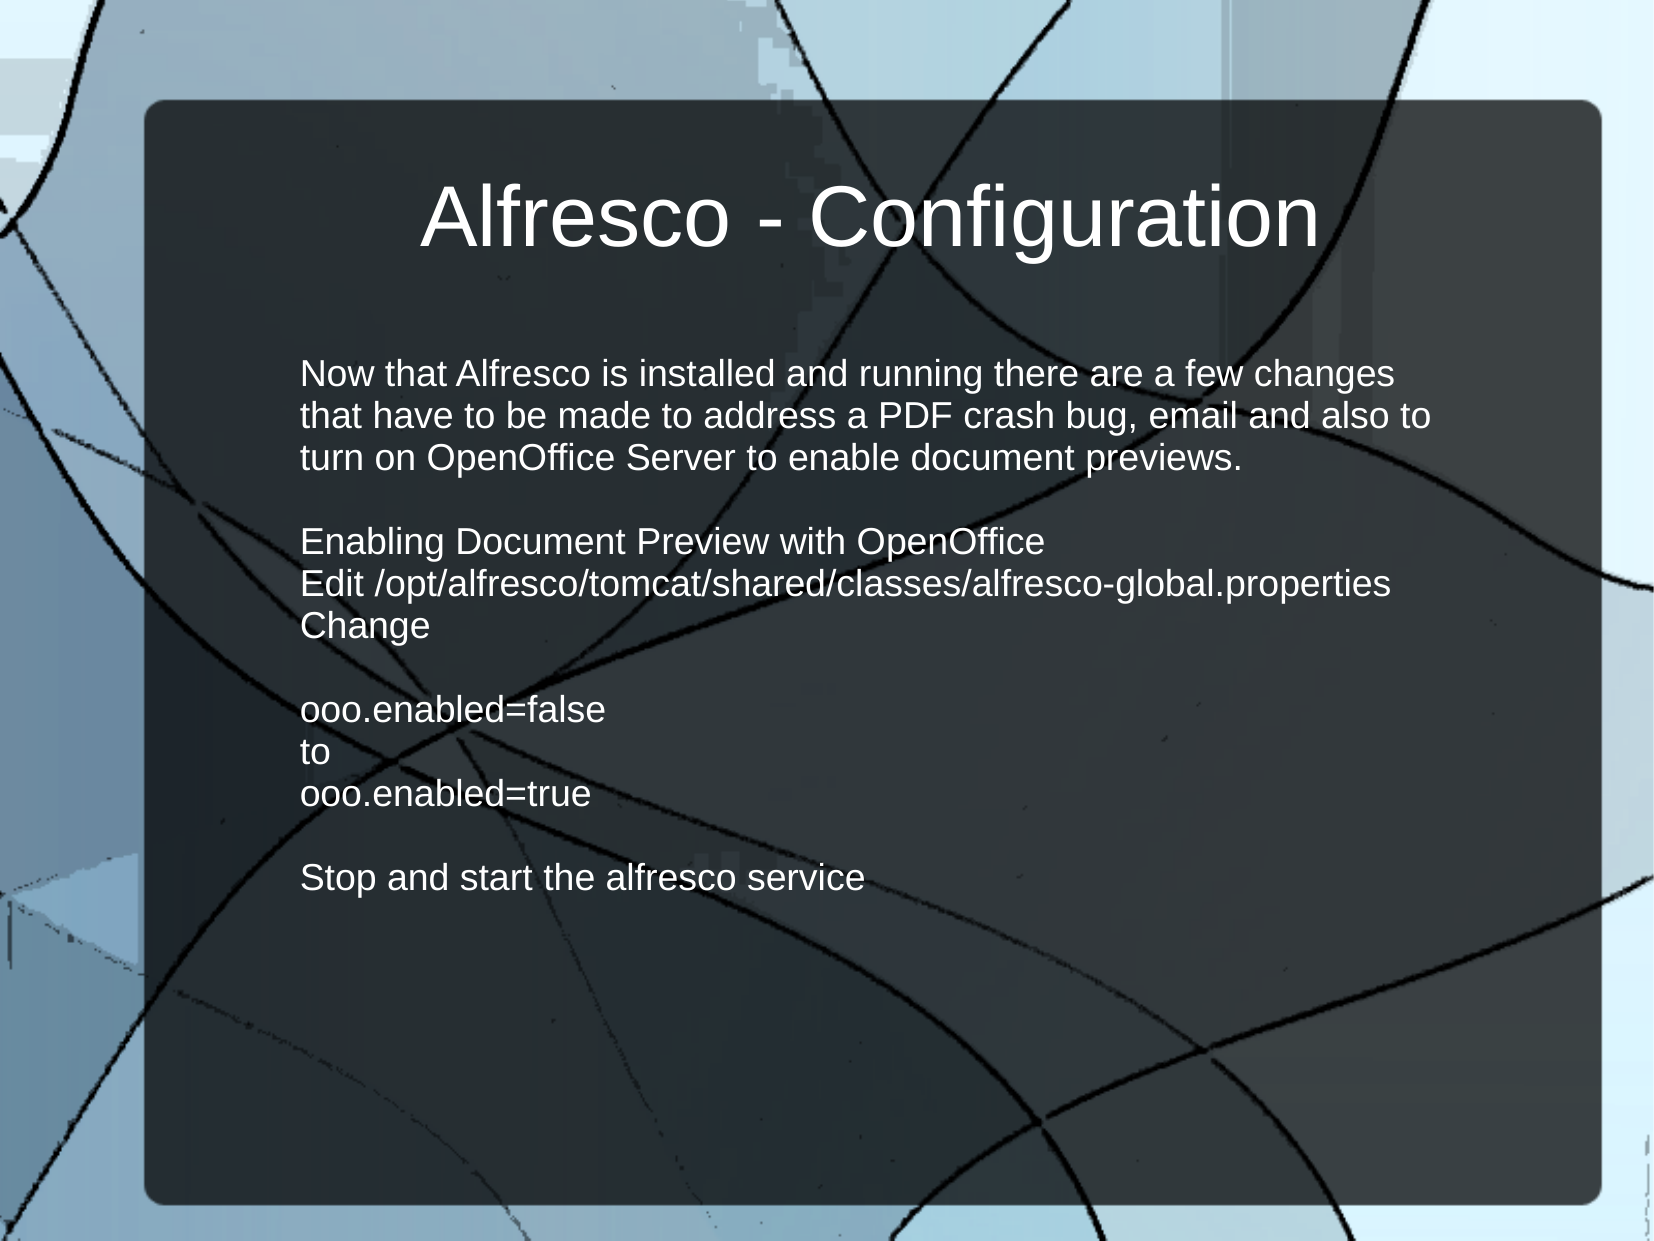

# Alfresco - Configuration
Now that Alfresco is installed and running there are a few changes that have to be made to address a PDF crash bug, email and also to turn on OpenOffice Server to enable document previews.
Enabling Document Preview with OpenOffice
Edit /opt/alfresco/tomcat/shared/classes/alfresco-global.properties
Change
ooo.enabled=false
to
ooo.enabled=true
Stop and start the alfresco service